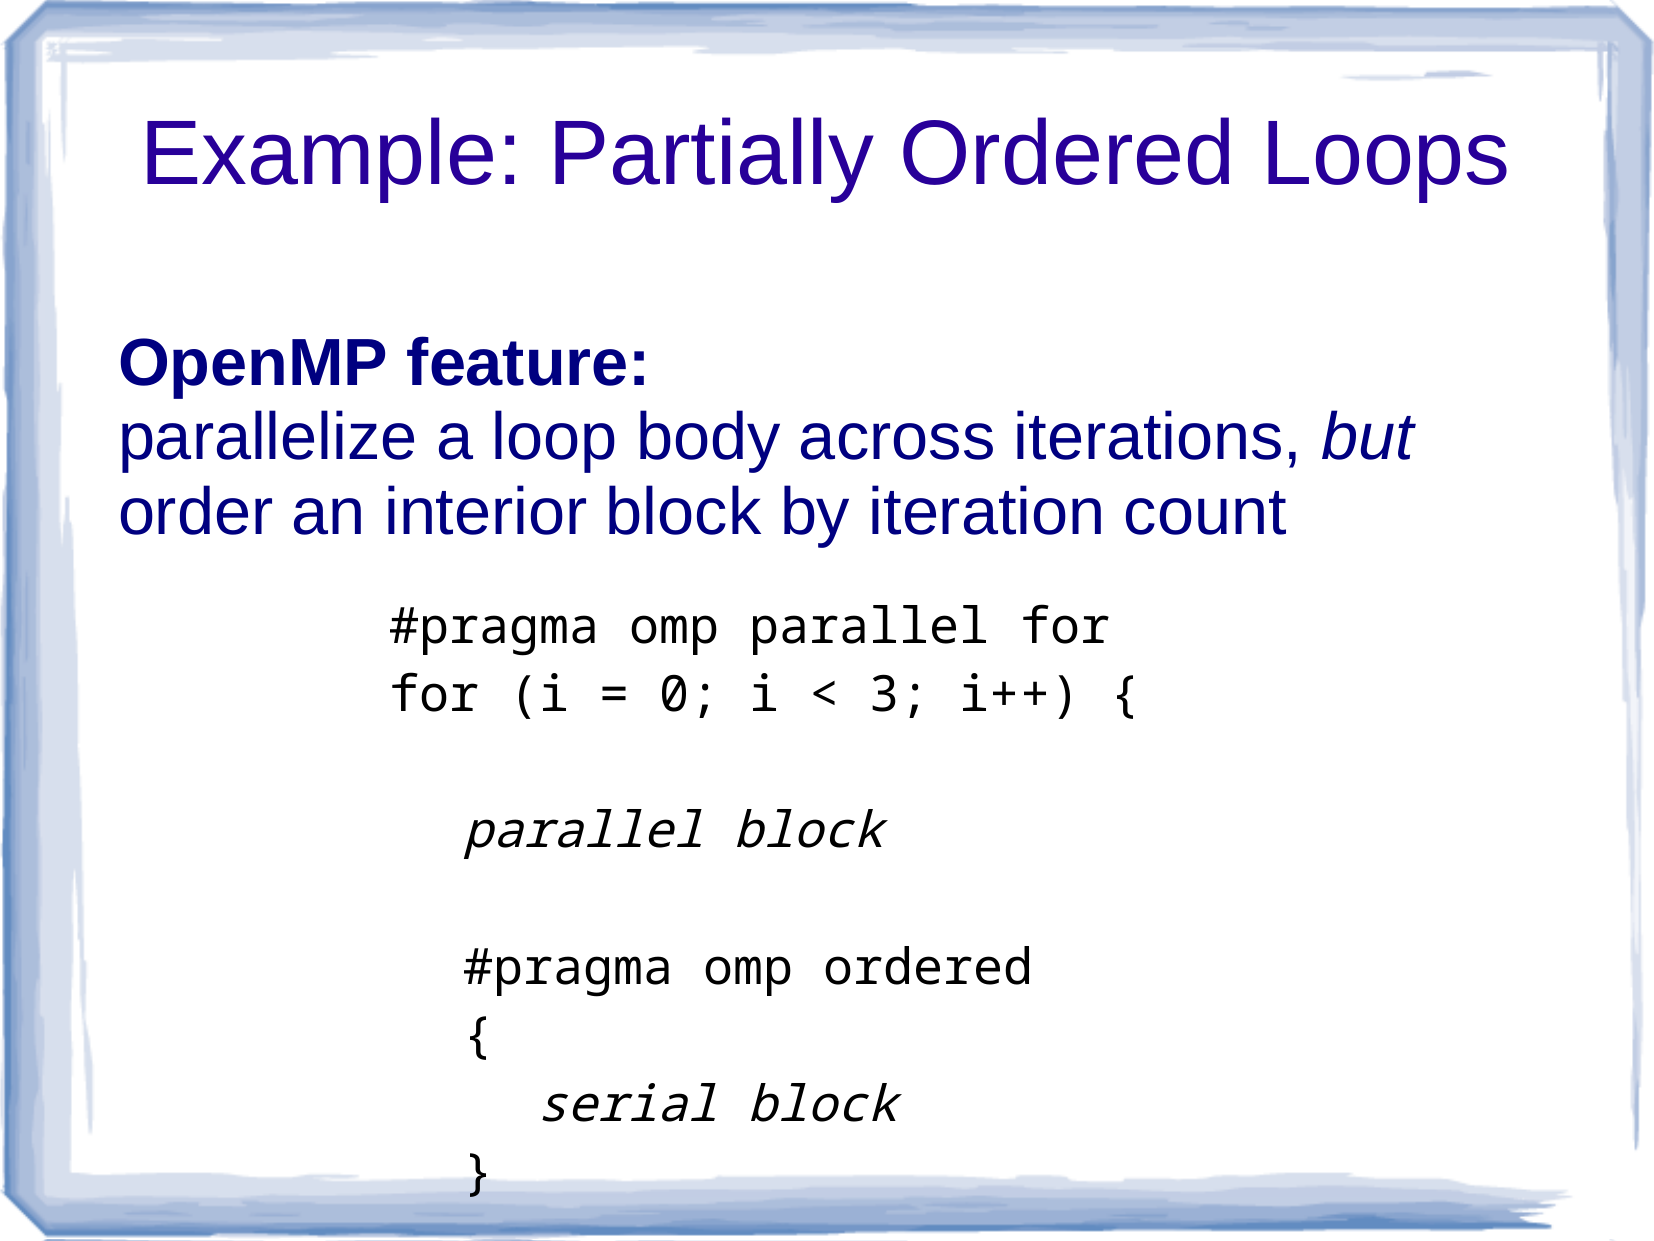

# Example: Partially Ordered Loops
OpenMP feature:
parallelize a loop body across iterations, but
order an interior block by iteration count
#pragma omp parallel for
for (i = 0; i < 3; i++) {
	parallel block
	#pragma omp ordered
	{
		serial block
	}
	parallel block
}